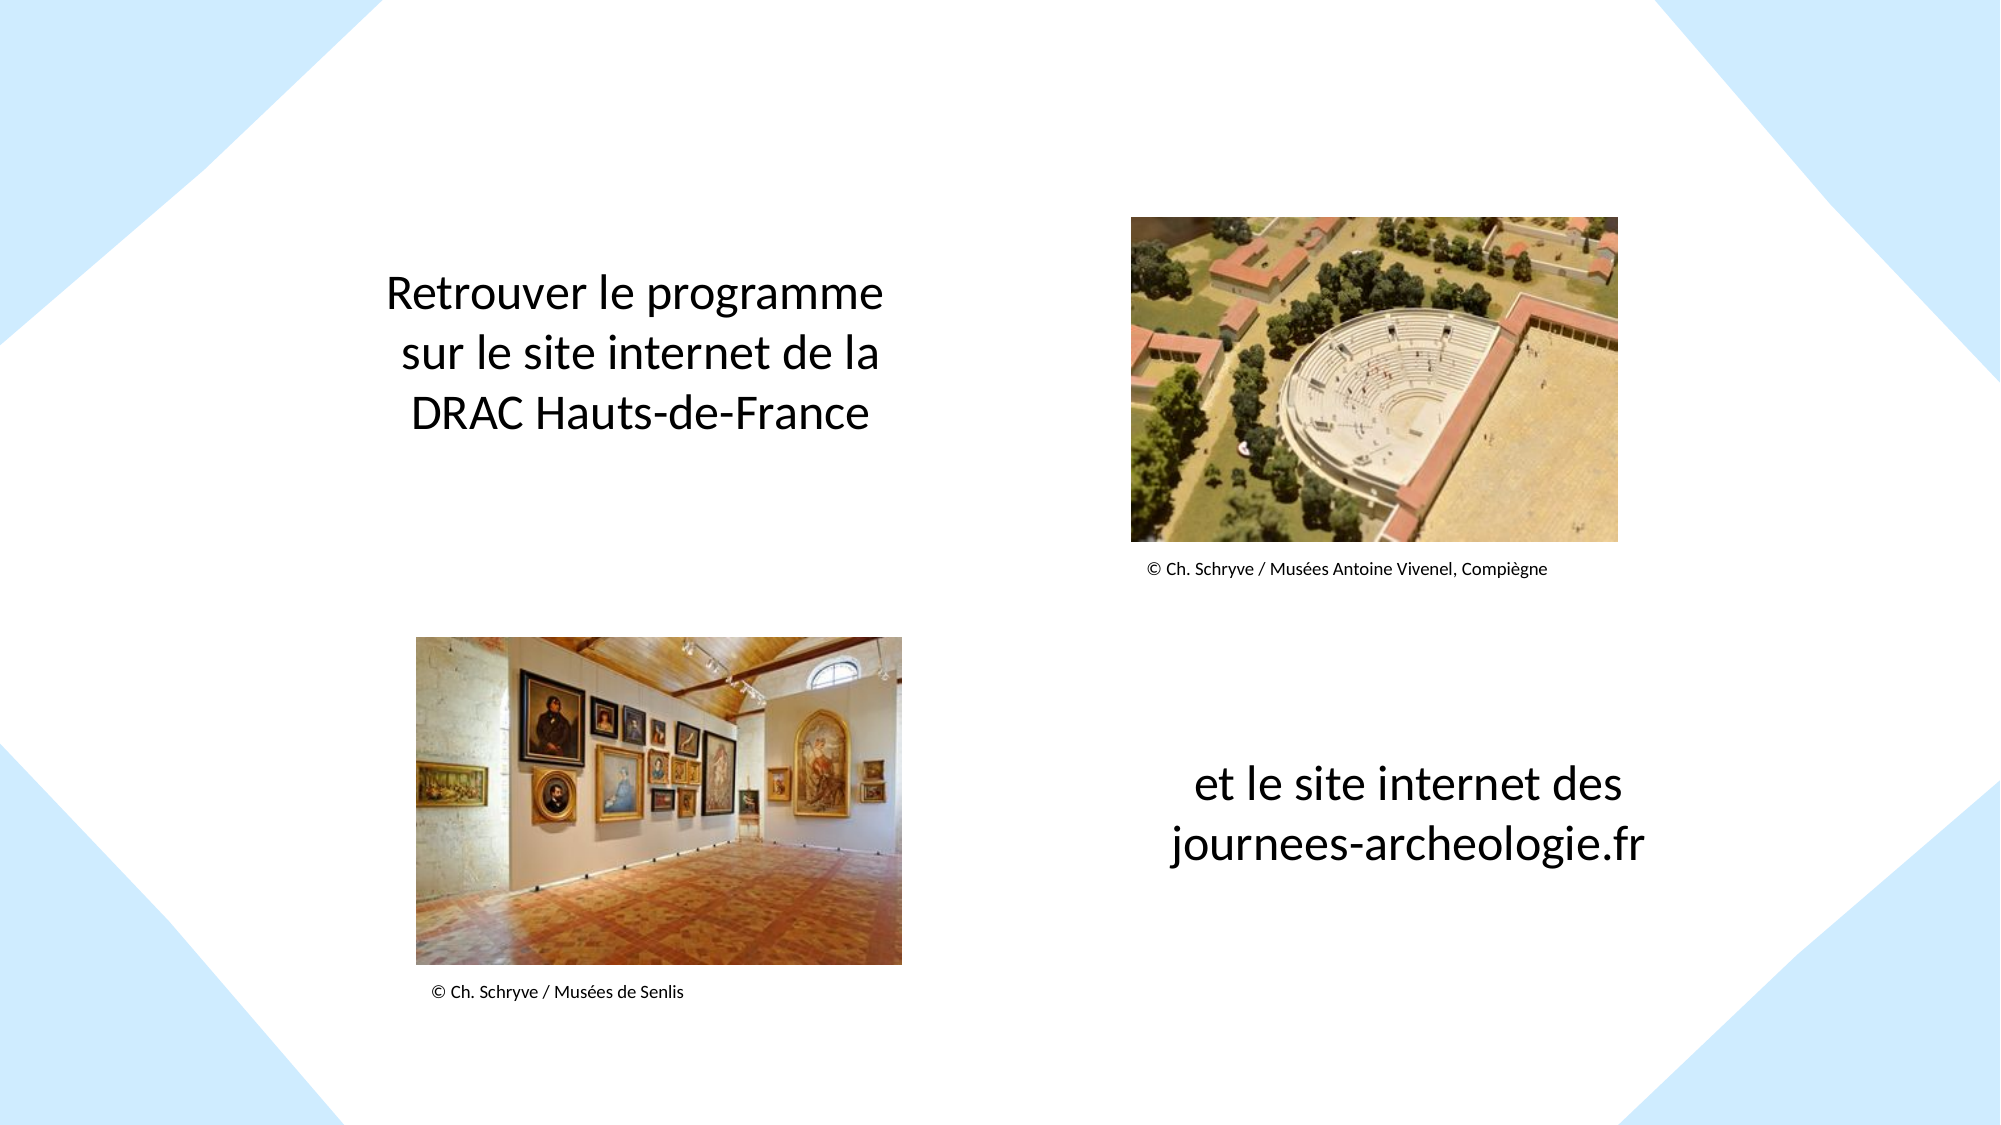

Retrouver le programme
sur le site internet de la
DRAC Hauts-de-France
© Ch. Schryve / Musées Antoine Vivenel, Compiègne
et le site internet des journees-archeologie.fr
© Ch. Schryve / Musées de Senlis